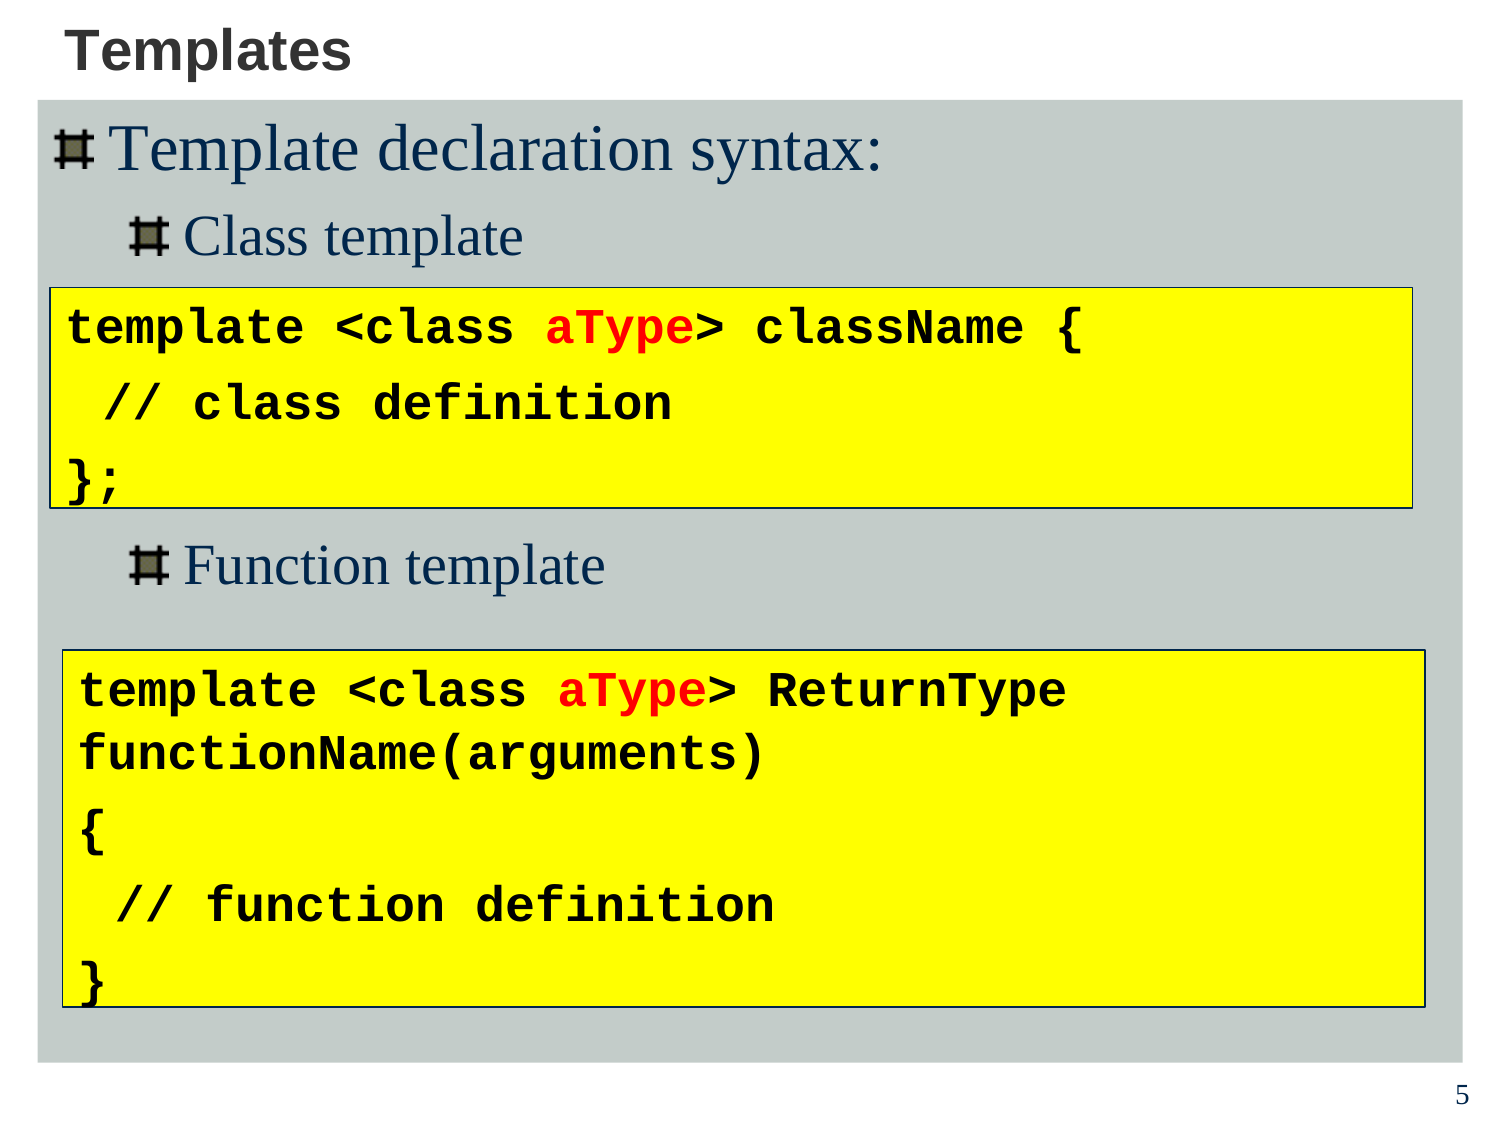

# Templates
Template declaration syntax:
Class template
Function template
template <class aType> className {
	// class definition
};
template <class aType> ReturnType functionName(arguments)
{
	// function definition
}